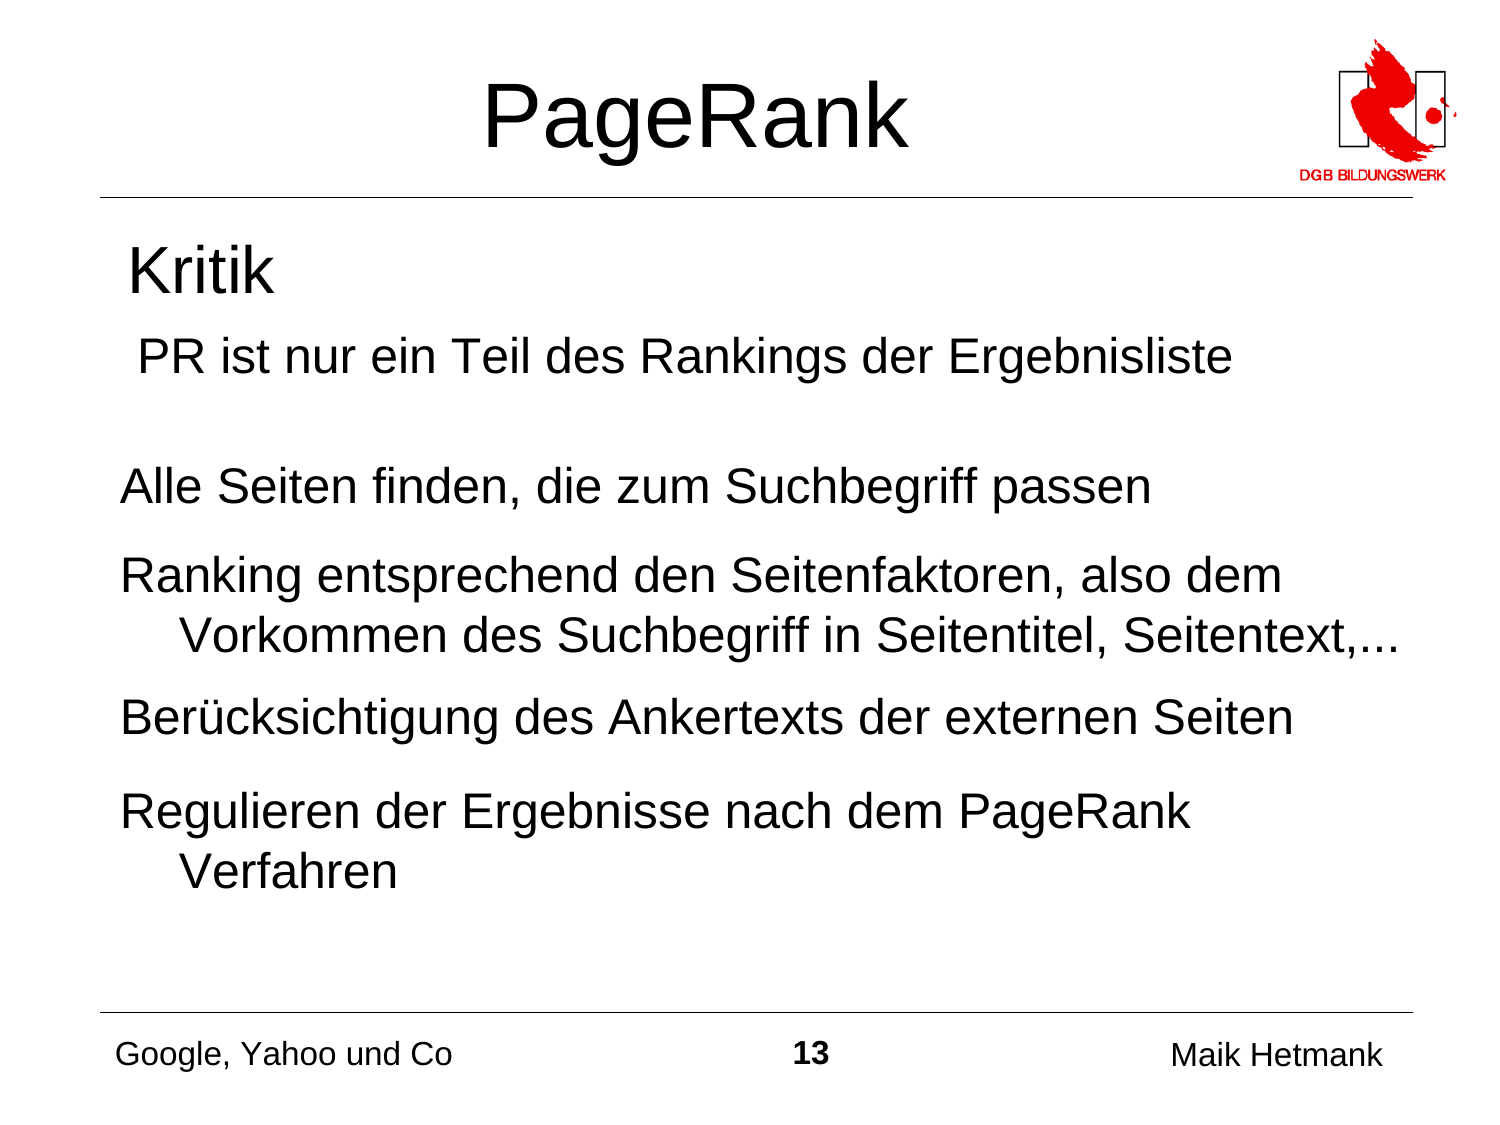

# PageRank
Kritik
PR ist nur ein Teil des Rankings der Ergebnisliste
Alle Seiten finden, die zum Suchbegriff passen
Ranking entsprechend den Seitenfaktoren, also dem Vorkommen des Suchbegriff in Seitentitel, Seitentext,...
Berücksichtigung des Ankertexts der externen Seiten
Regulieren der Ergebnisse nach dem PageRank Verfahren